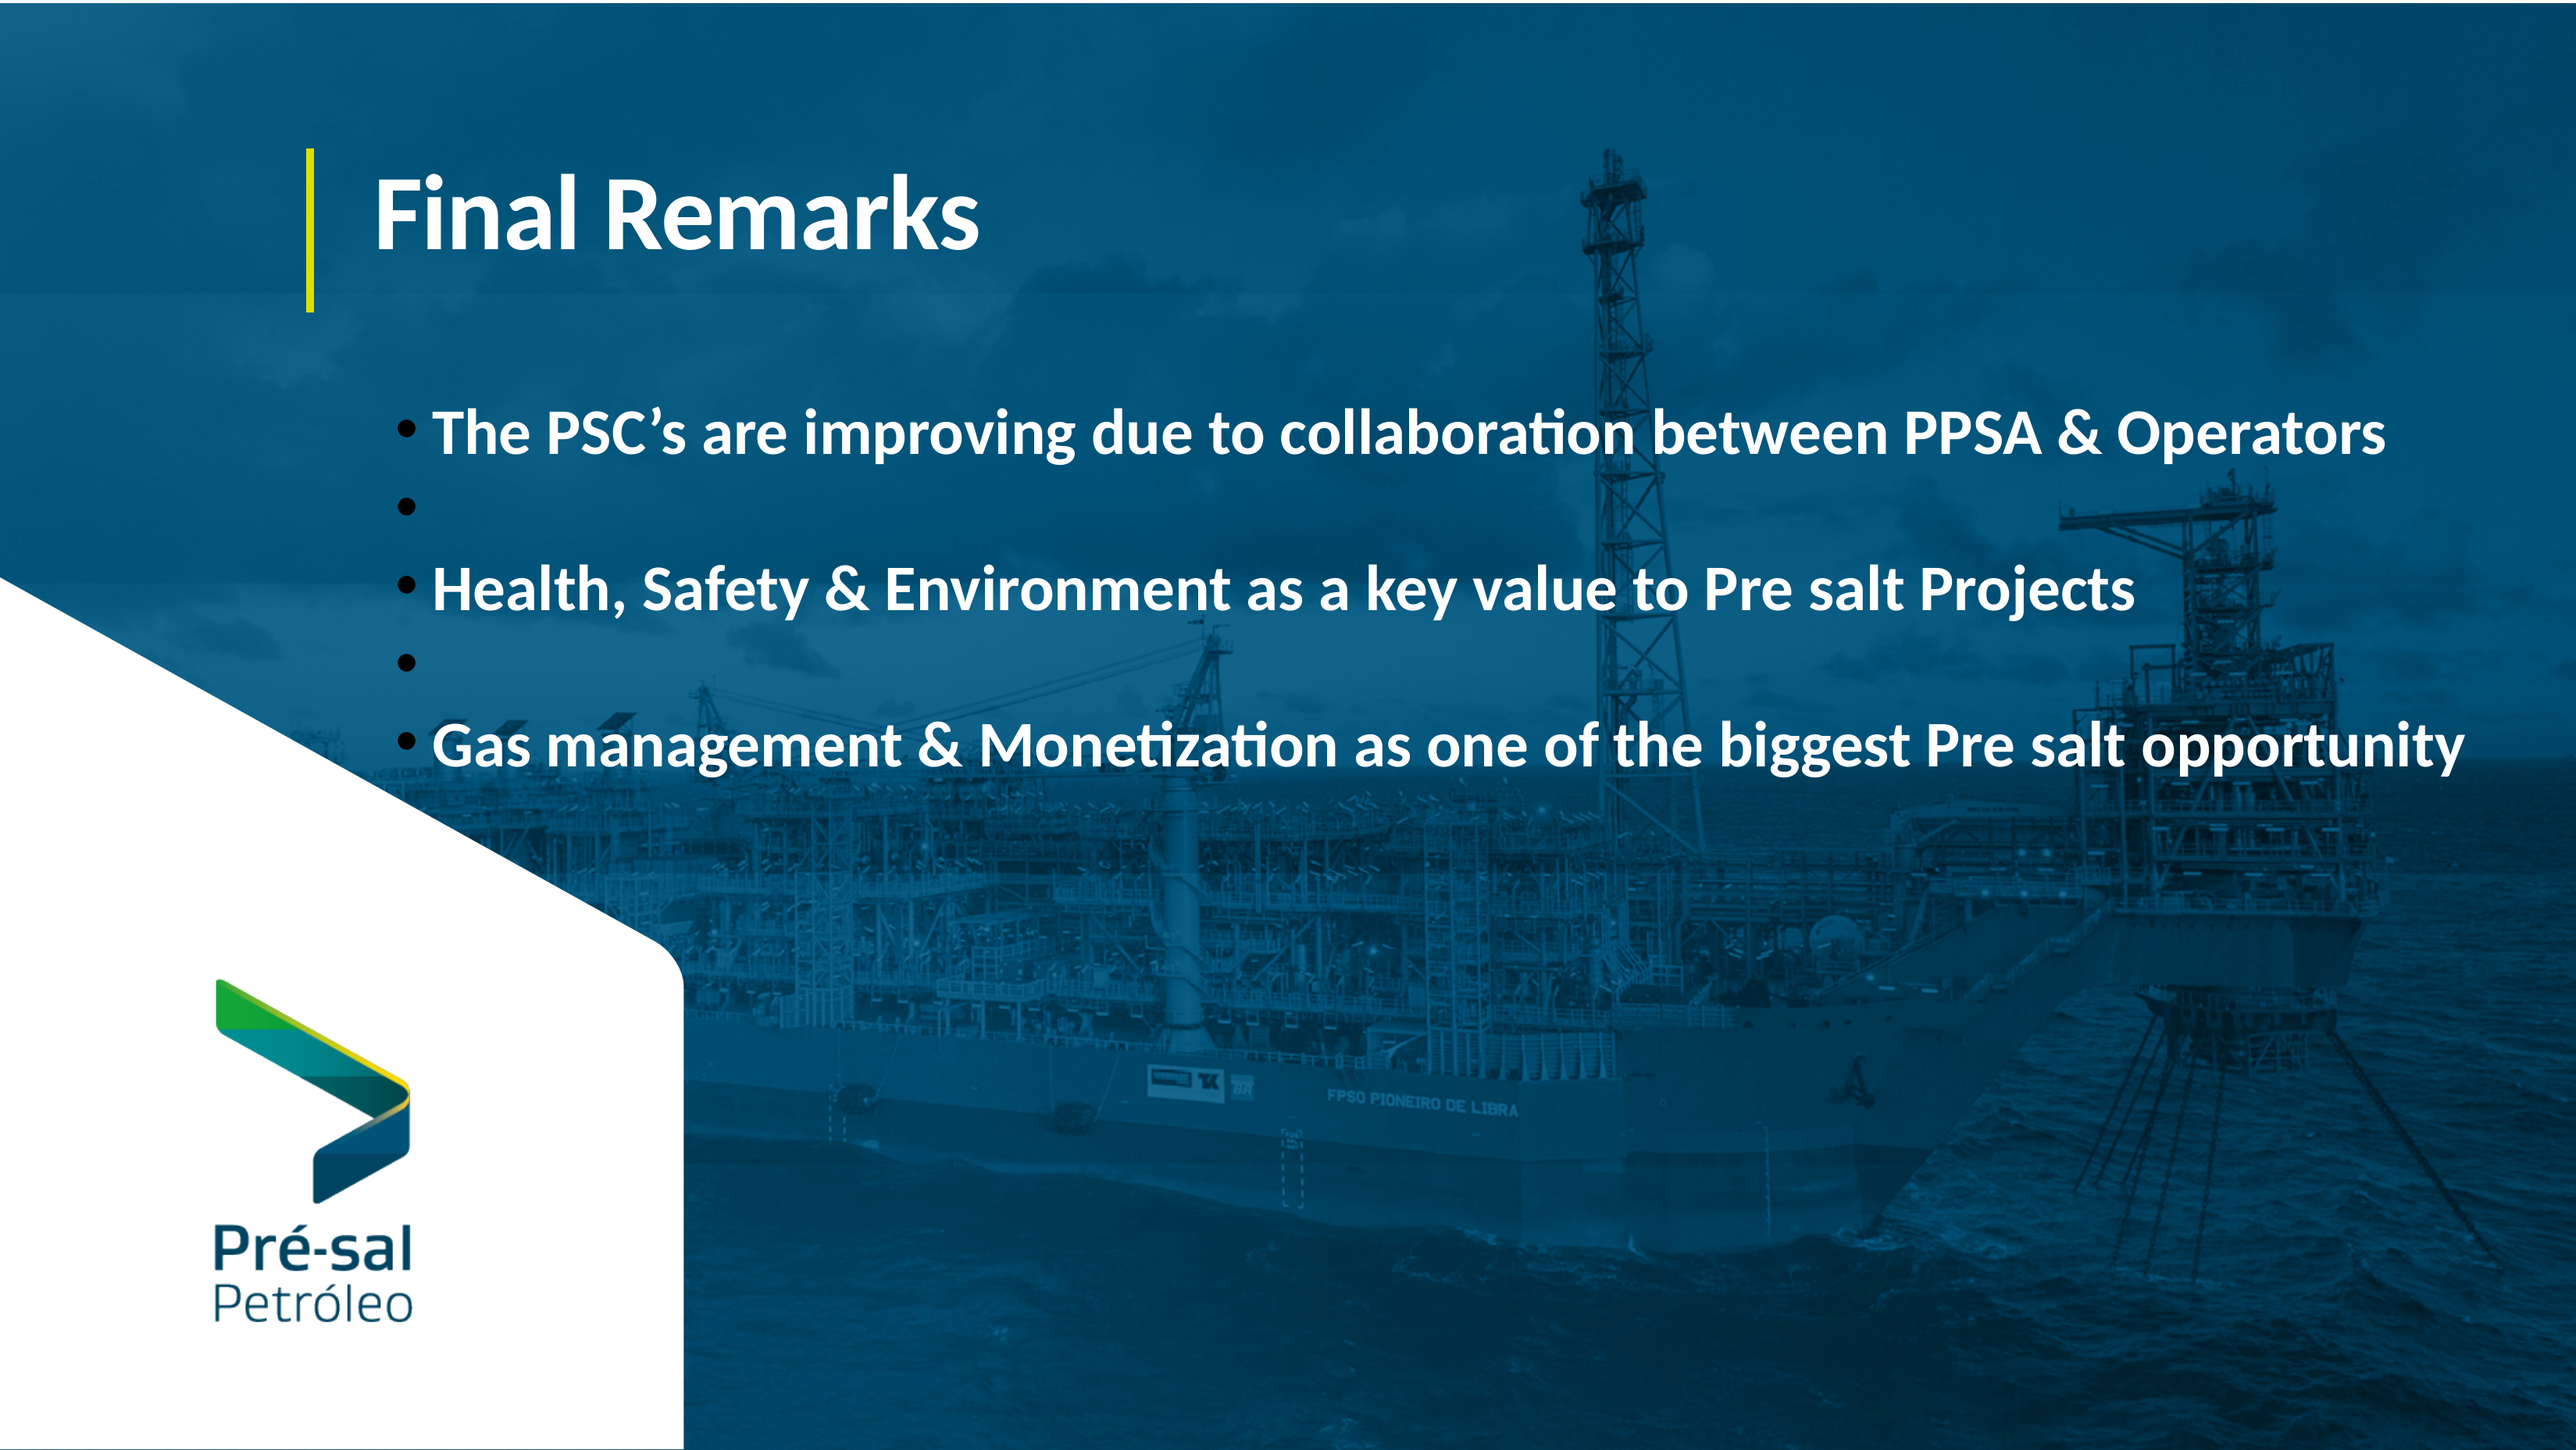

Final Remarks
The PSC’s are improving due to collaboration between PPSA & Operators
Health, Safety & Environment as a key value to Pre salt Projects
Gas management & Monetization as one of the biggest Pre salt opportunity